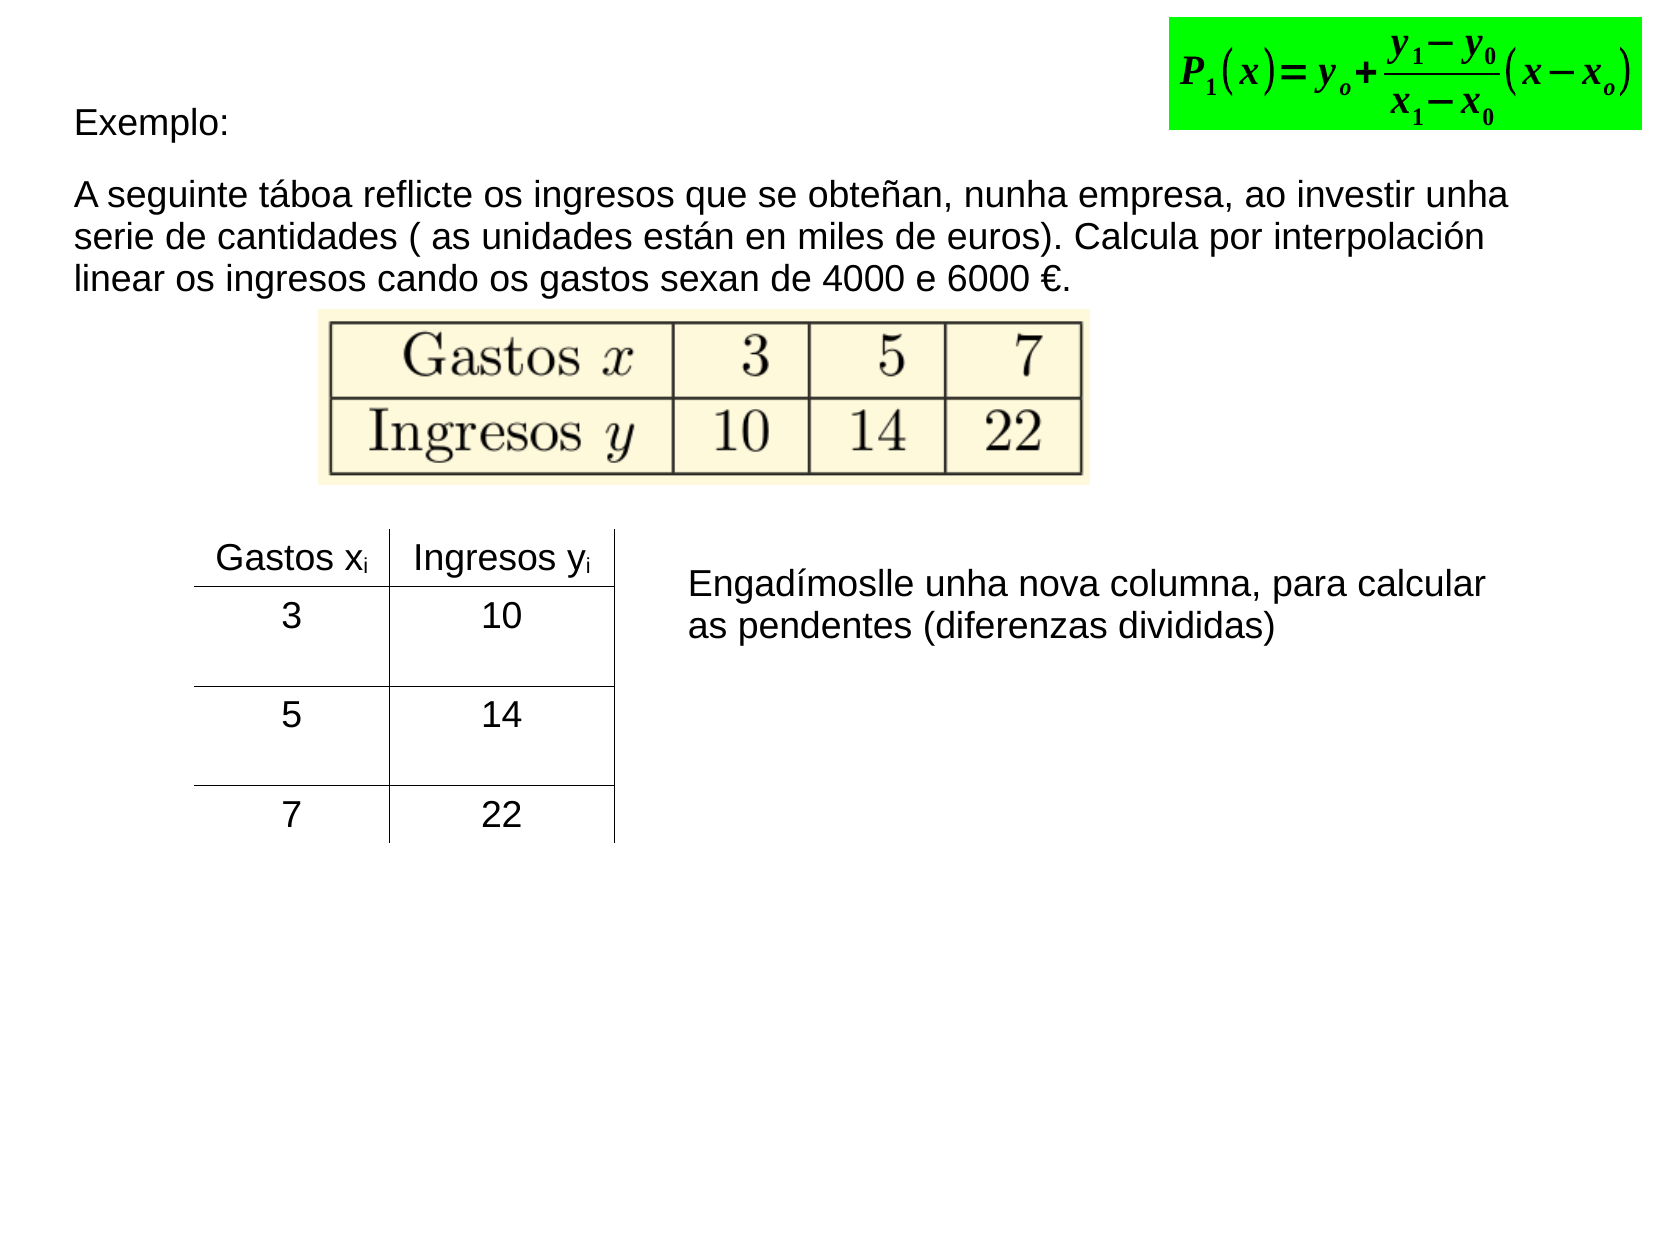

Exemplo:
A seguinte táboa reflicte os ingresos que se obteñan, nunha empresa, ao investir unha serie de cantidades ( as unidades están en miles de euros). Calcula por interpolación linear os ingresos cando os gastos sexan de 4000 e 6000 €.
| Gastos xi | Ingresos yi |
| --- | --- |
| 3 | 10 |
| 5 | 14 |
| 7 | 22 |
Engadímoslle unha nova columna, para calcular as pendentes (diferenzas divididas)